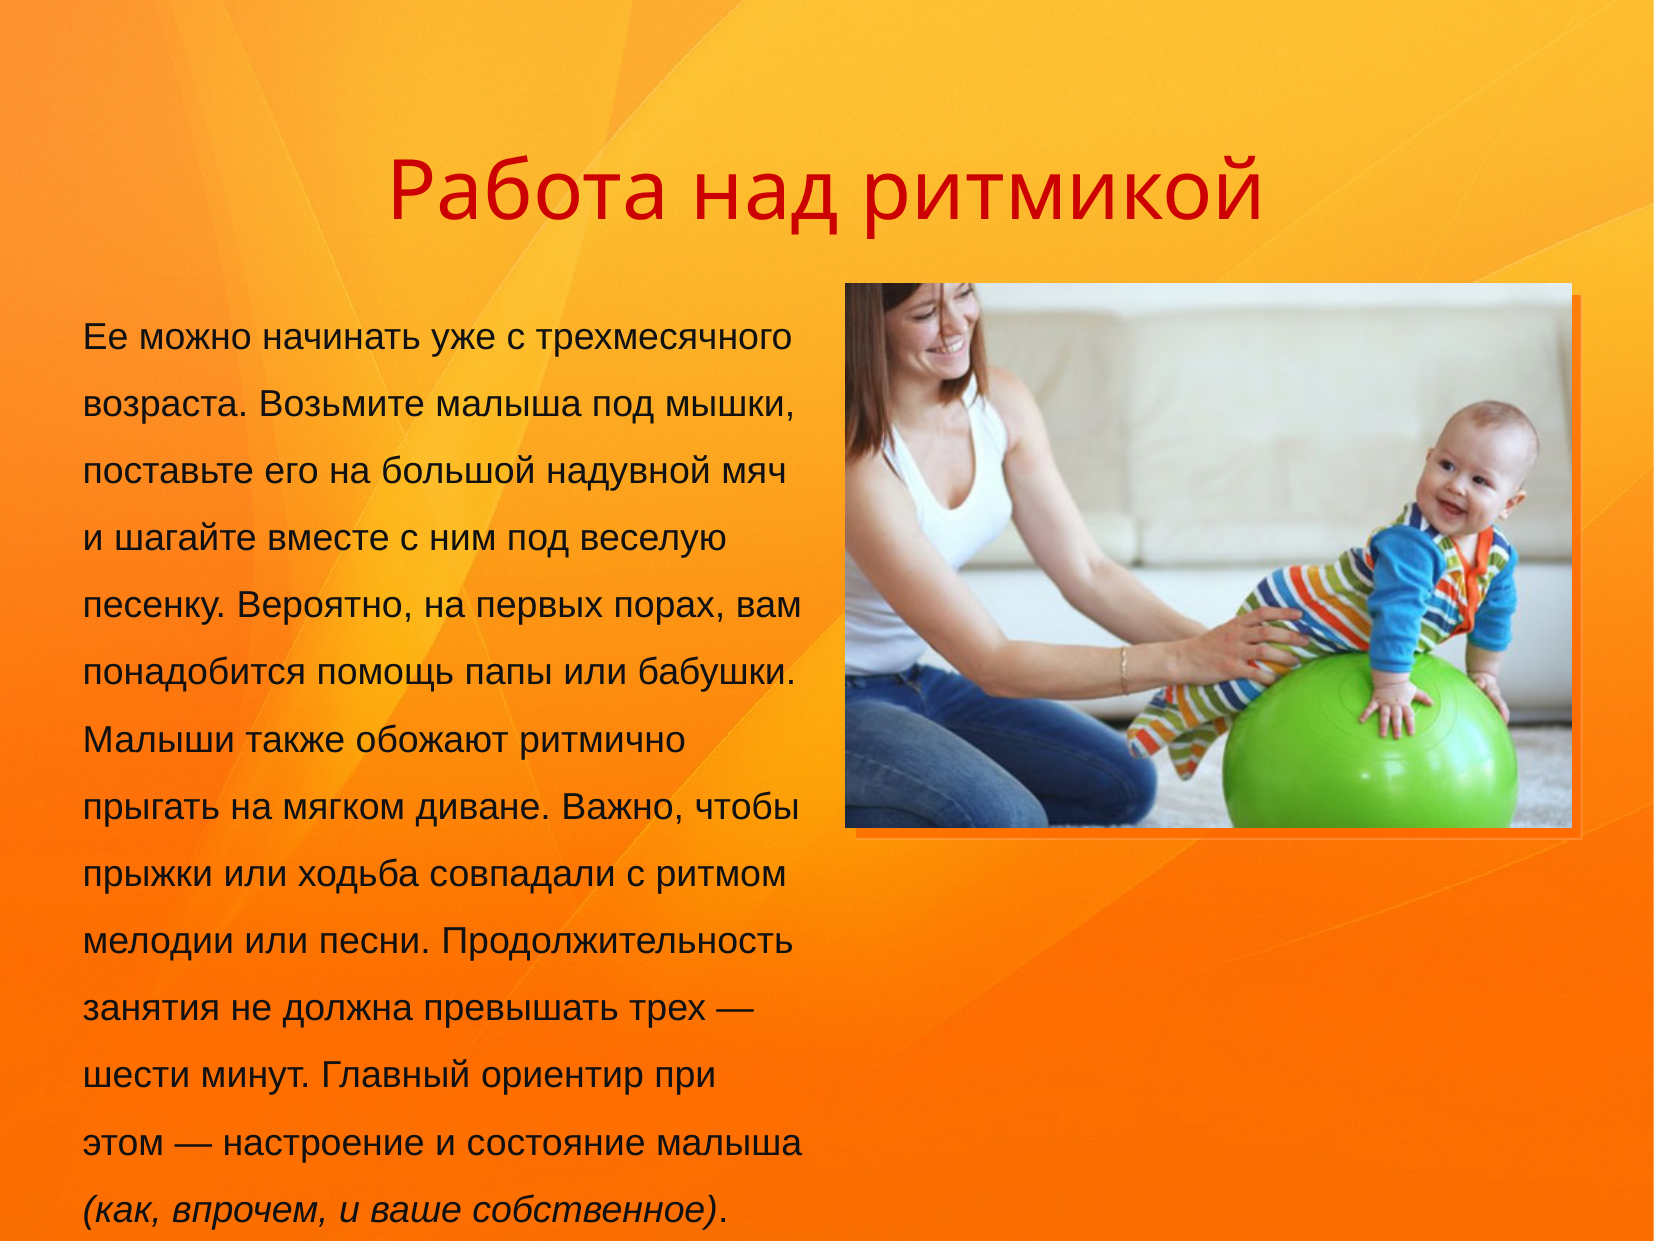

# Работа над ритмикой
Ее можно начинать уже с трехмесячного возраста. Возьмите малыша под мышки, поставьте его на большой надувной мяч и шагайте вместе с ним под веселую песенку. Вероятно, на первых порах, вам понадобится помощь папы или бабушки. Малыши также обожают ритмично прыгать на мягком диване. Важно, чтобы прыжки или ходьба совпадали с ритмом мелодии или песни. Продолжительность занятия не должна превышать трех — шести минут. Главный ориентир при этом — настроение и состояние малыша (как, впрочем, и ваше собственное).